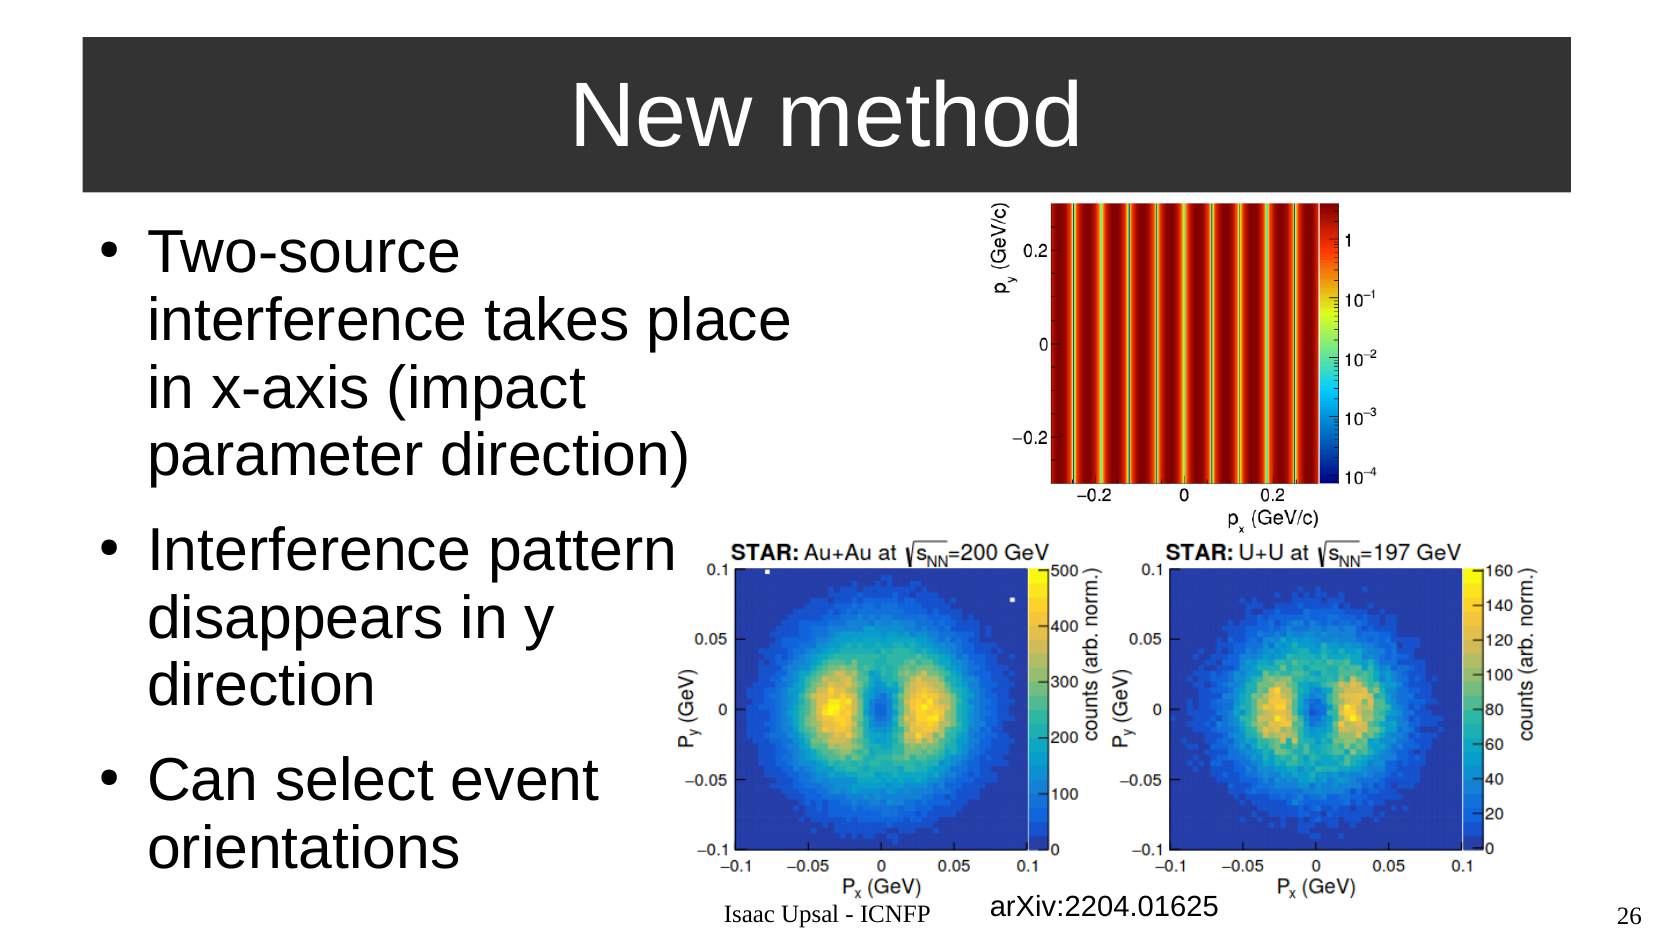

# New method
Two-source interference takes place in x-axis (impact parameter direction)
Interference pattern disappears in y direction
Can select event orientations
arXiv:2204.01625
Isaac Upsal - ICNFP
26